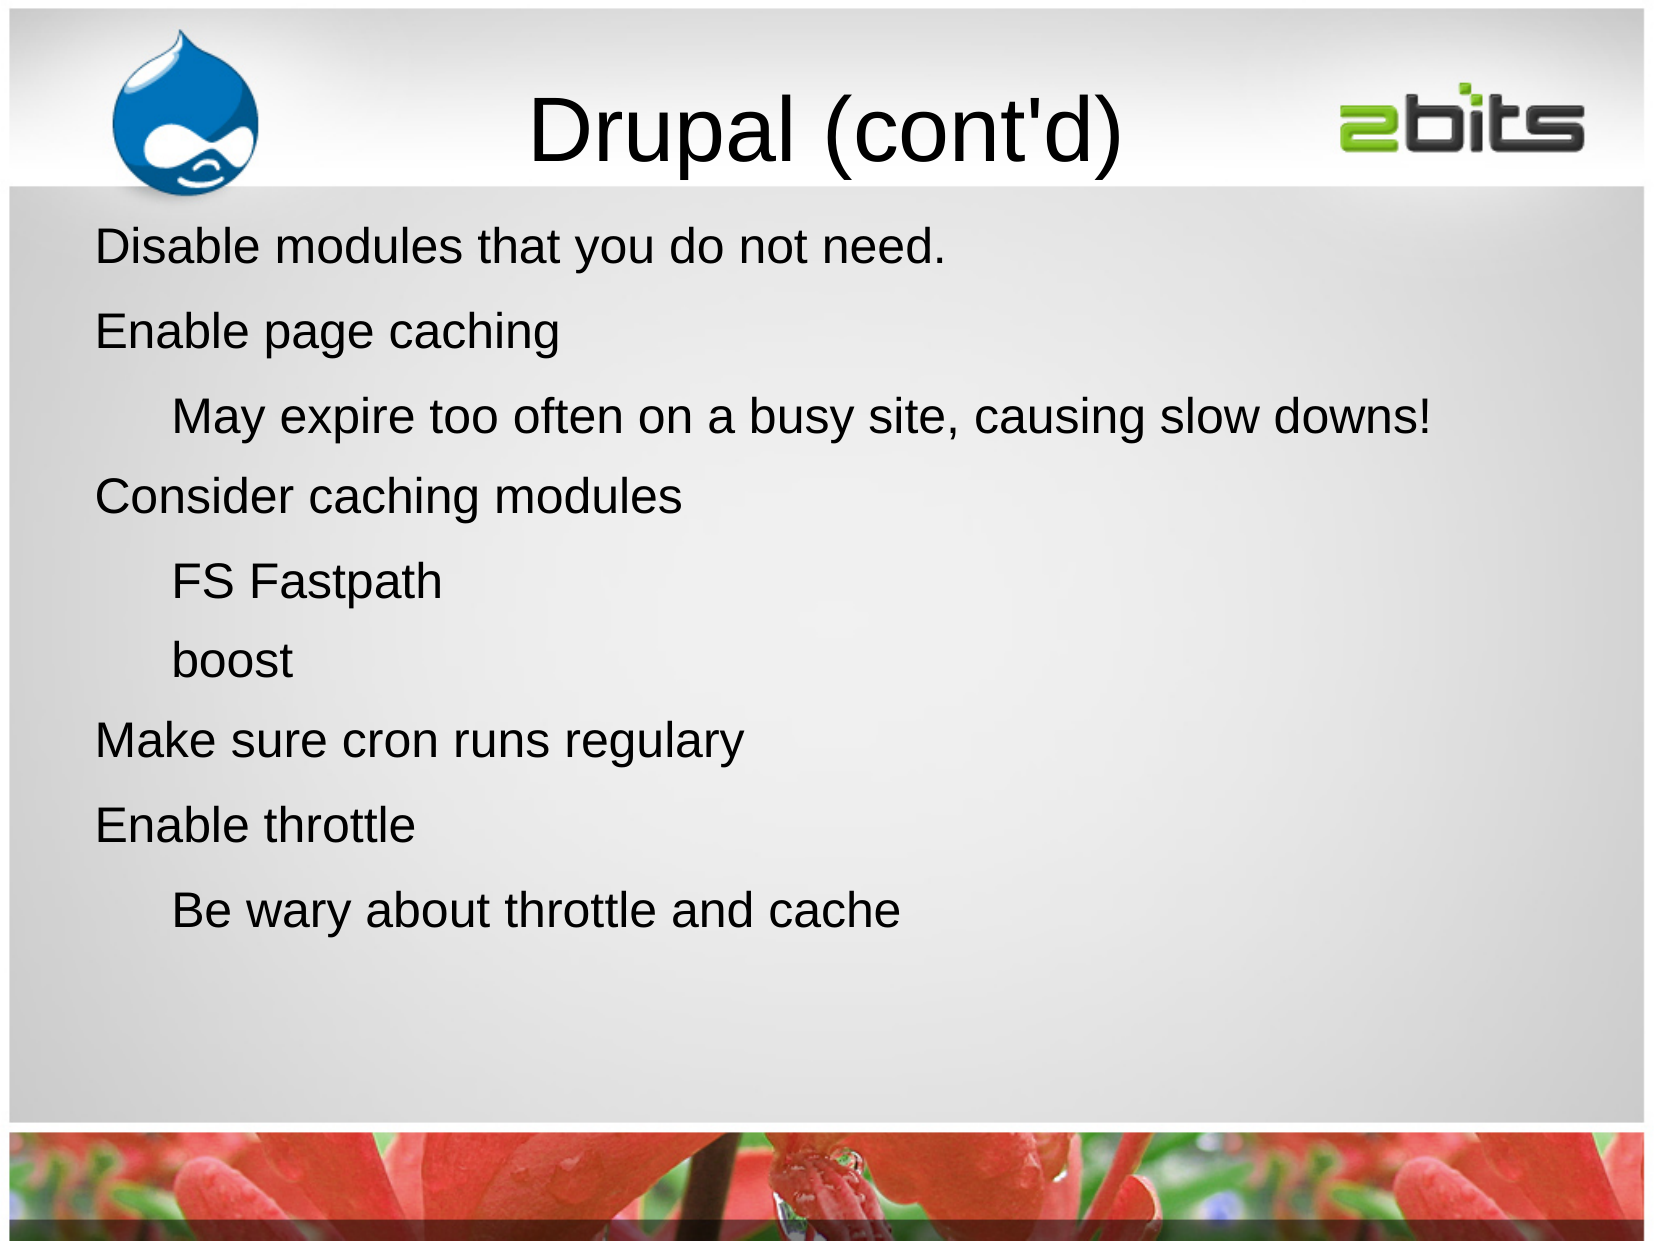

# Drupal (cont'd)
Disable modules that you do not need.
Enable page caching
May expire too often on a busy site, causing slow downs!
Consider caching modules
FS Fastpath
boost
Make sure cron runs regulary
Enable throttle
Be wary about throttle and cache